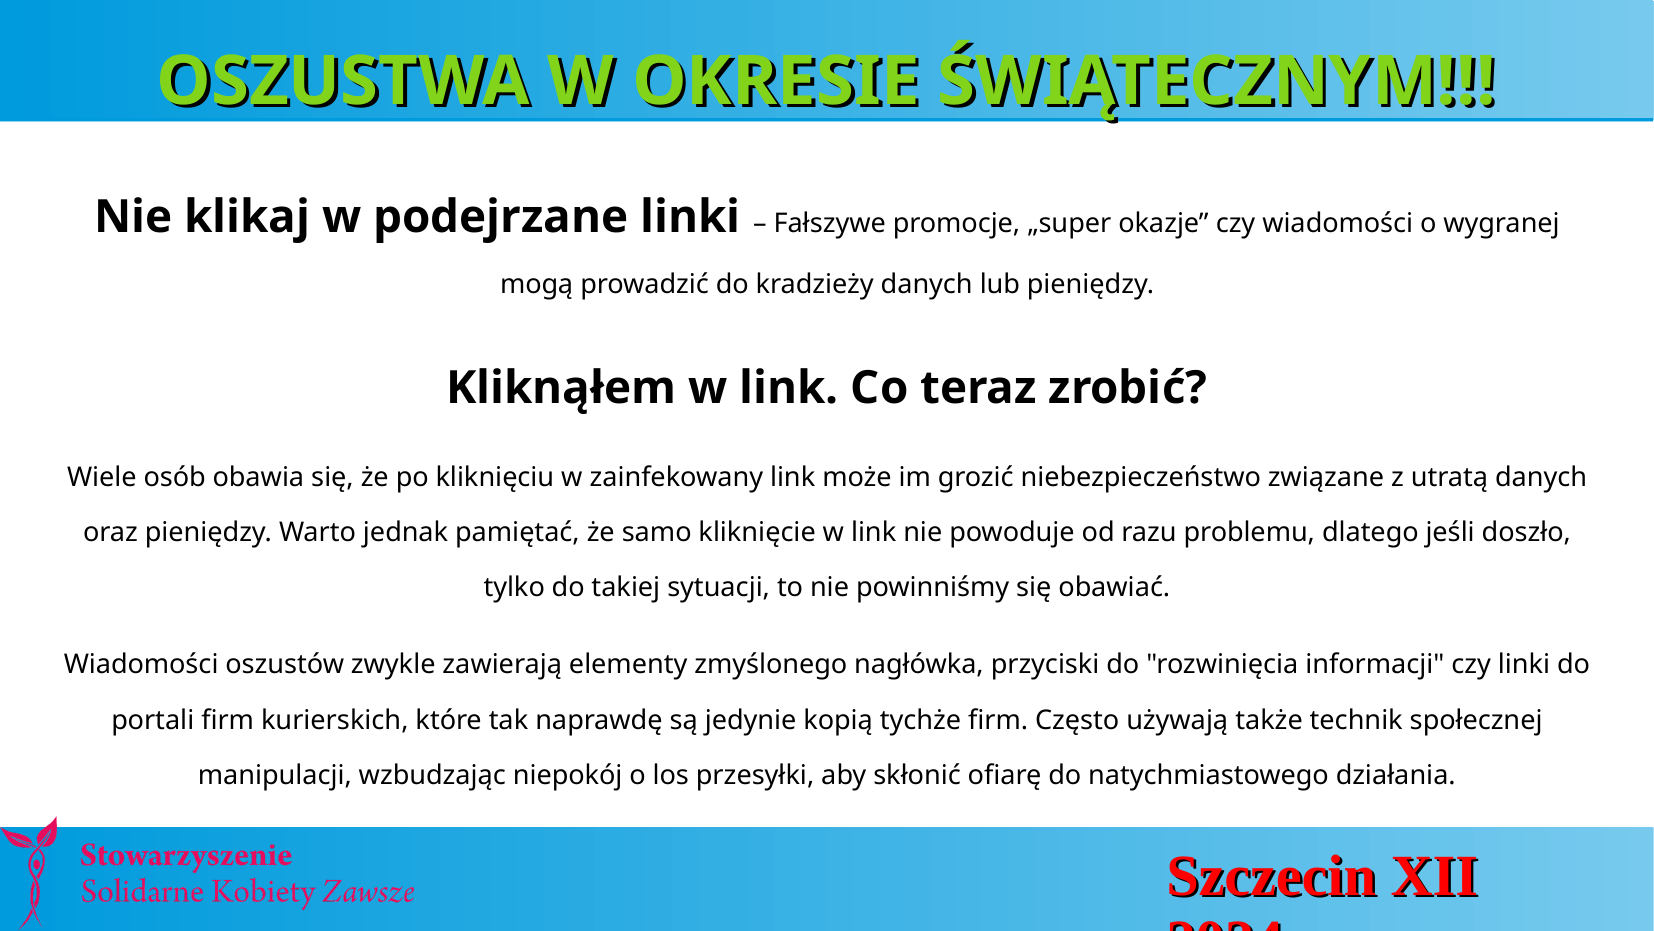

# OSZUSTWA W OKRESIE ŚWIĄTECZNYM!!!
Nie klikaj w podejrzane linki – Fałszywe promocje, „super okazje” czy wiadomości o wygranej mogą prowadzić do kradzieży danych lub pieniędzy.
Kliknąłem w link. Co teraz zrobić?
Wiele osób obawia się, że po kliknięciu w zainfekowany link może im grozić niebezpieczeństwo związane z utratą danych oraz pieniędzy. Warto jednak pamiętać, że samo kliknięcie w link nie powoduje od razu problemu, dlatego jeśli doszło, tylko do takiej sytuacji, to nie powinniśmy się obawiać.
Wiadomości oszustów zwykle zawierają elementy zmyślonego nagłówka, przyciski do "rozwinięcia informacji" czy linki do portali firm kurierskich, które tak naprawdę są jedynie kopią tychże firm. Często używają także technik społecznej manipulacji, wzbudzając niepokój o los przesyłki, aby skłonić ofiarę do natychmiastowego działania.
Szczecin XII 2024
9